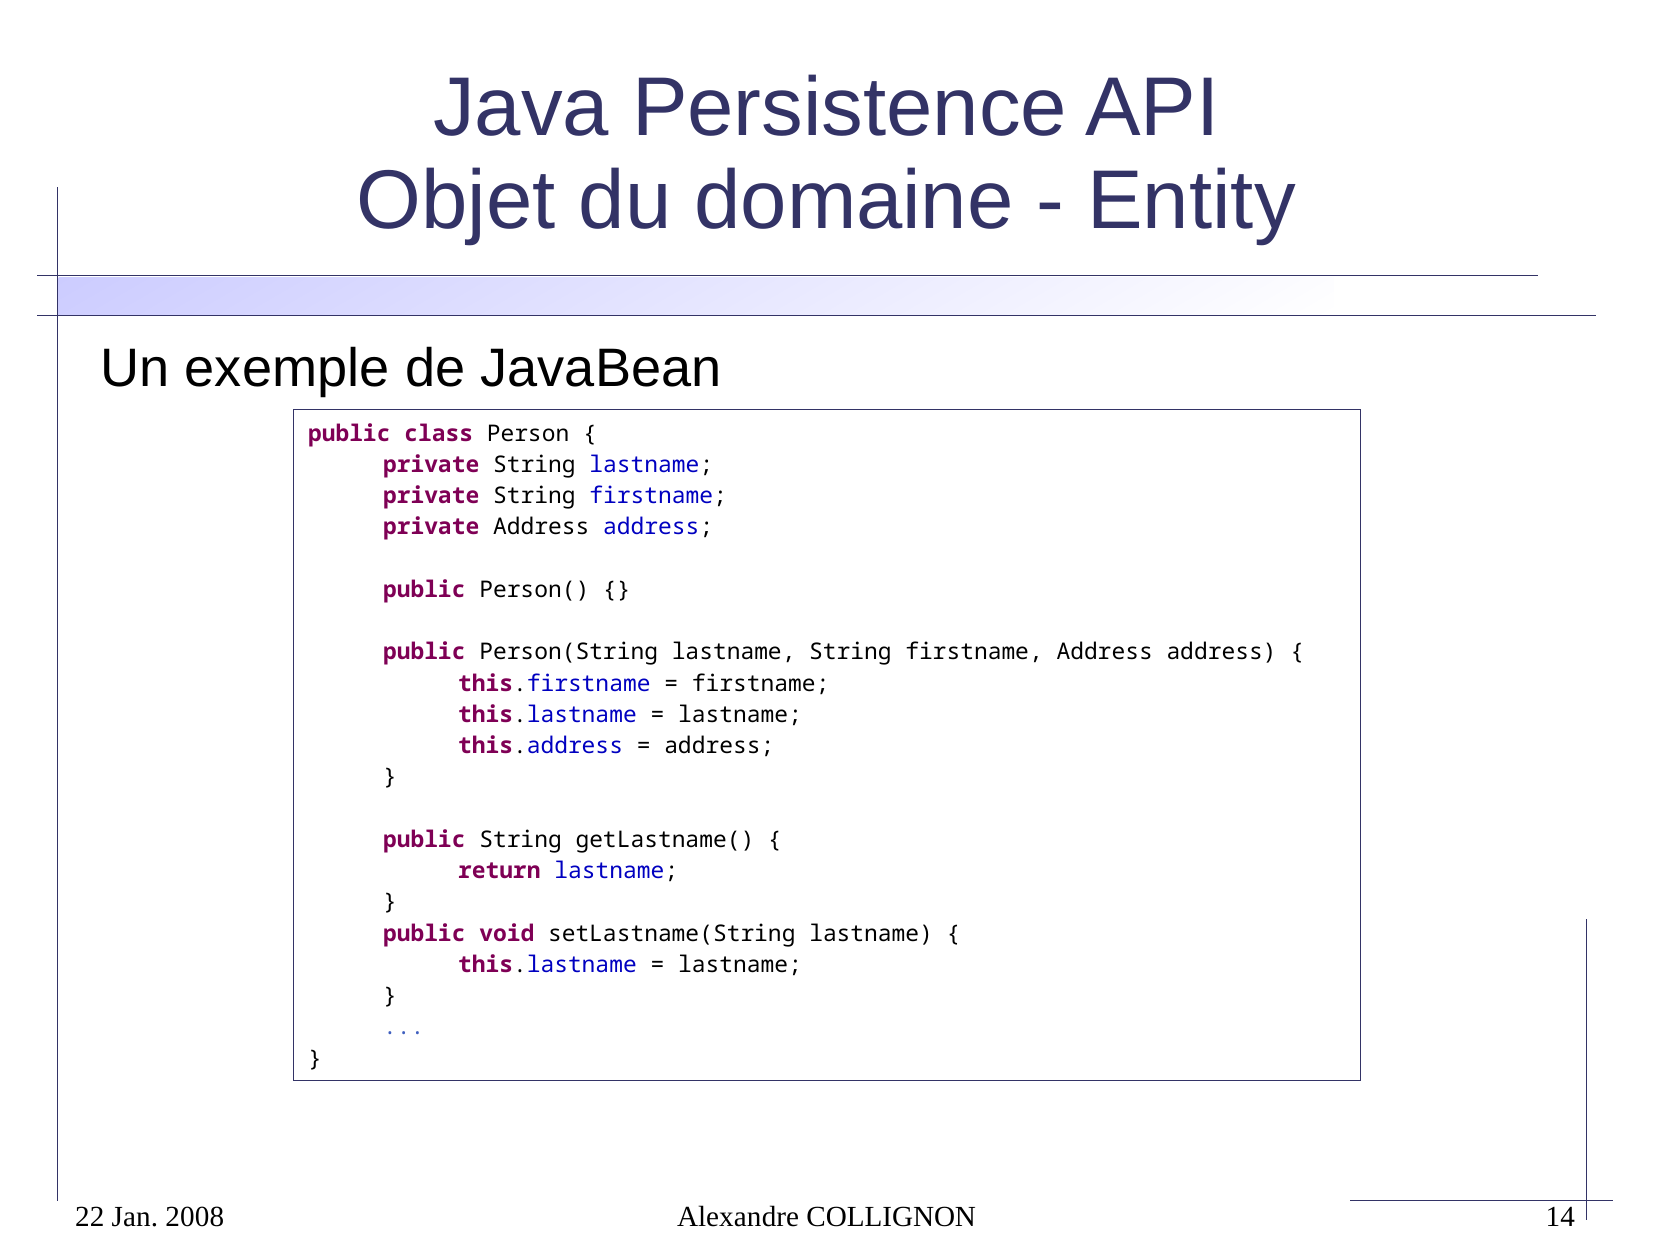

# Java Persistence API Objet du domaine - Entity
Un exemple de JavaBean
public class Person {
	private String lastname;
	private String firstname;
	private Address address;
	public Person() {}
	public Person(String lastname, String firstname, Address address) {
		this.firstname = firstname;
		this.lastname = lastname;
		this.address = address;
	}
	public String getLastname() {
		return lastname;
	}
	public void setLastname(String lastname) {
		this.lastname = lastname;
	}
	...
}
22 Jan. 2008
Alexandre COLLIGNON
14